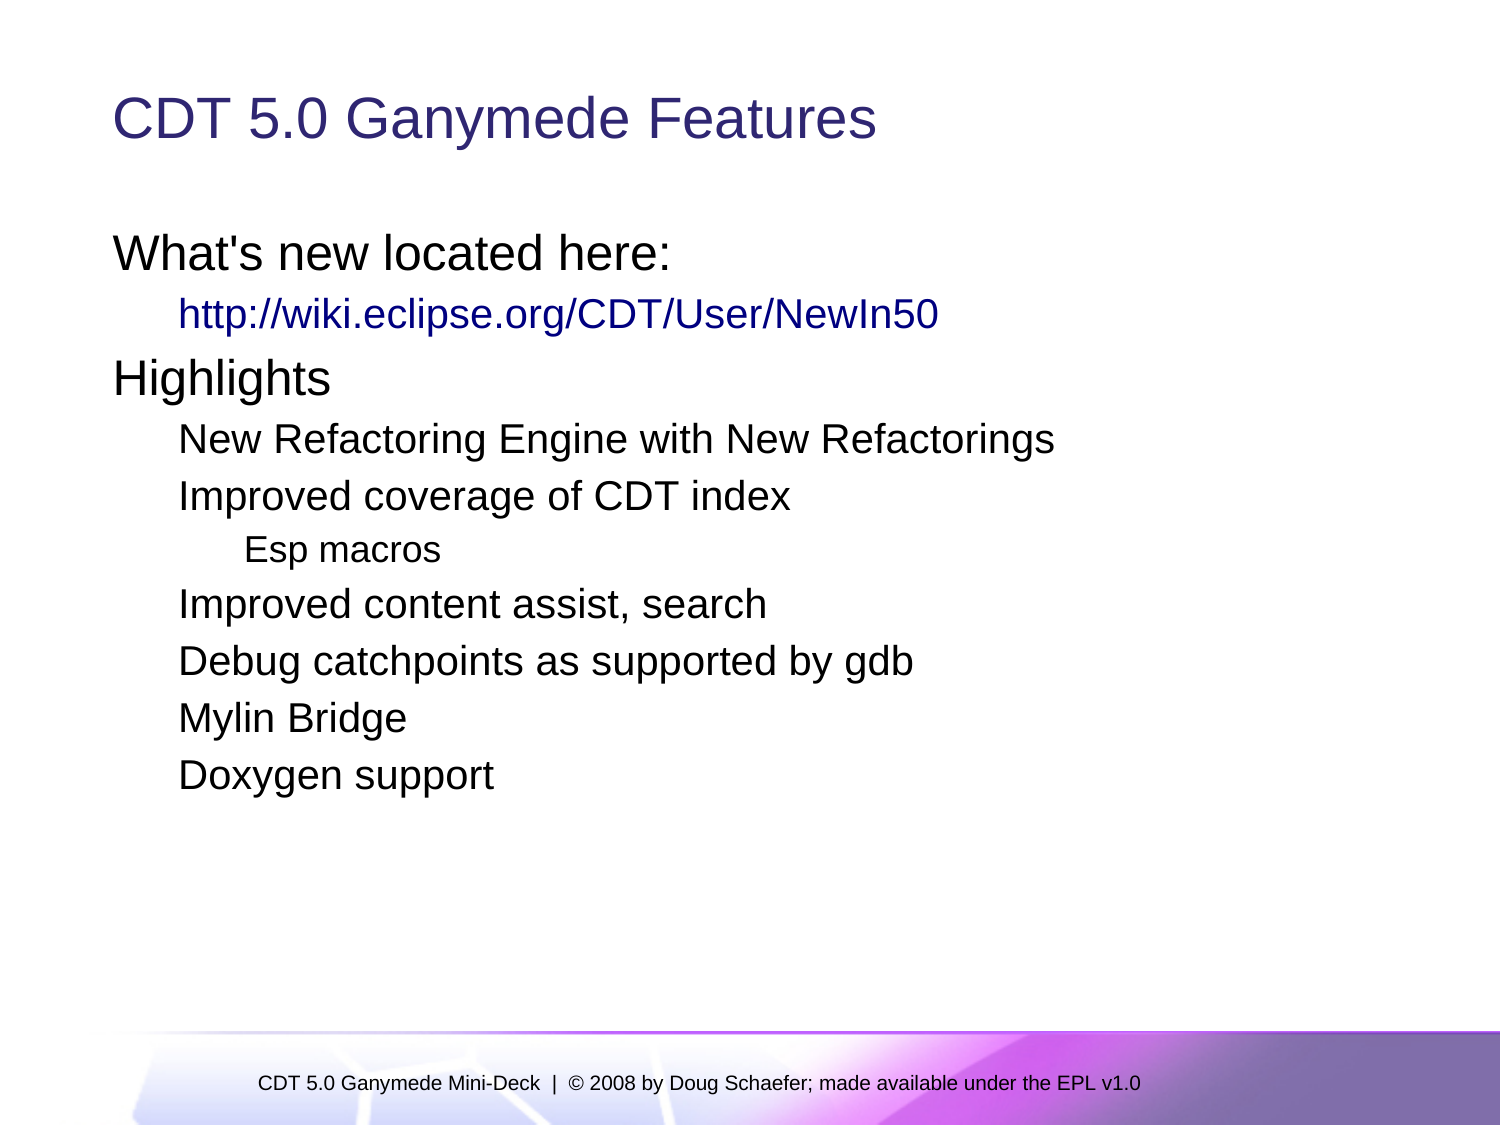

# CDT 5.0 Ganymede Features
What's new located here:
http://wiki.eclipse.org/CDT/User/NewIn50
Highlights
New Refactoring Engine with New Refactorings
Improved coverage of CDT index
Esp macros
Improved content assist, search
Debug catchpoints as supported by gdb
Mylin Bridge
Doxygen support